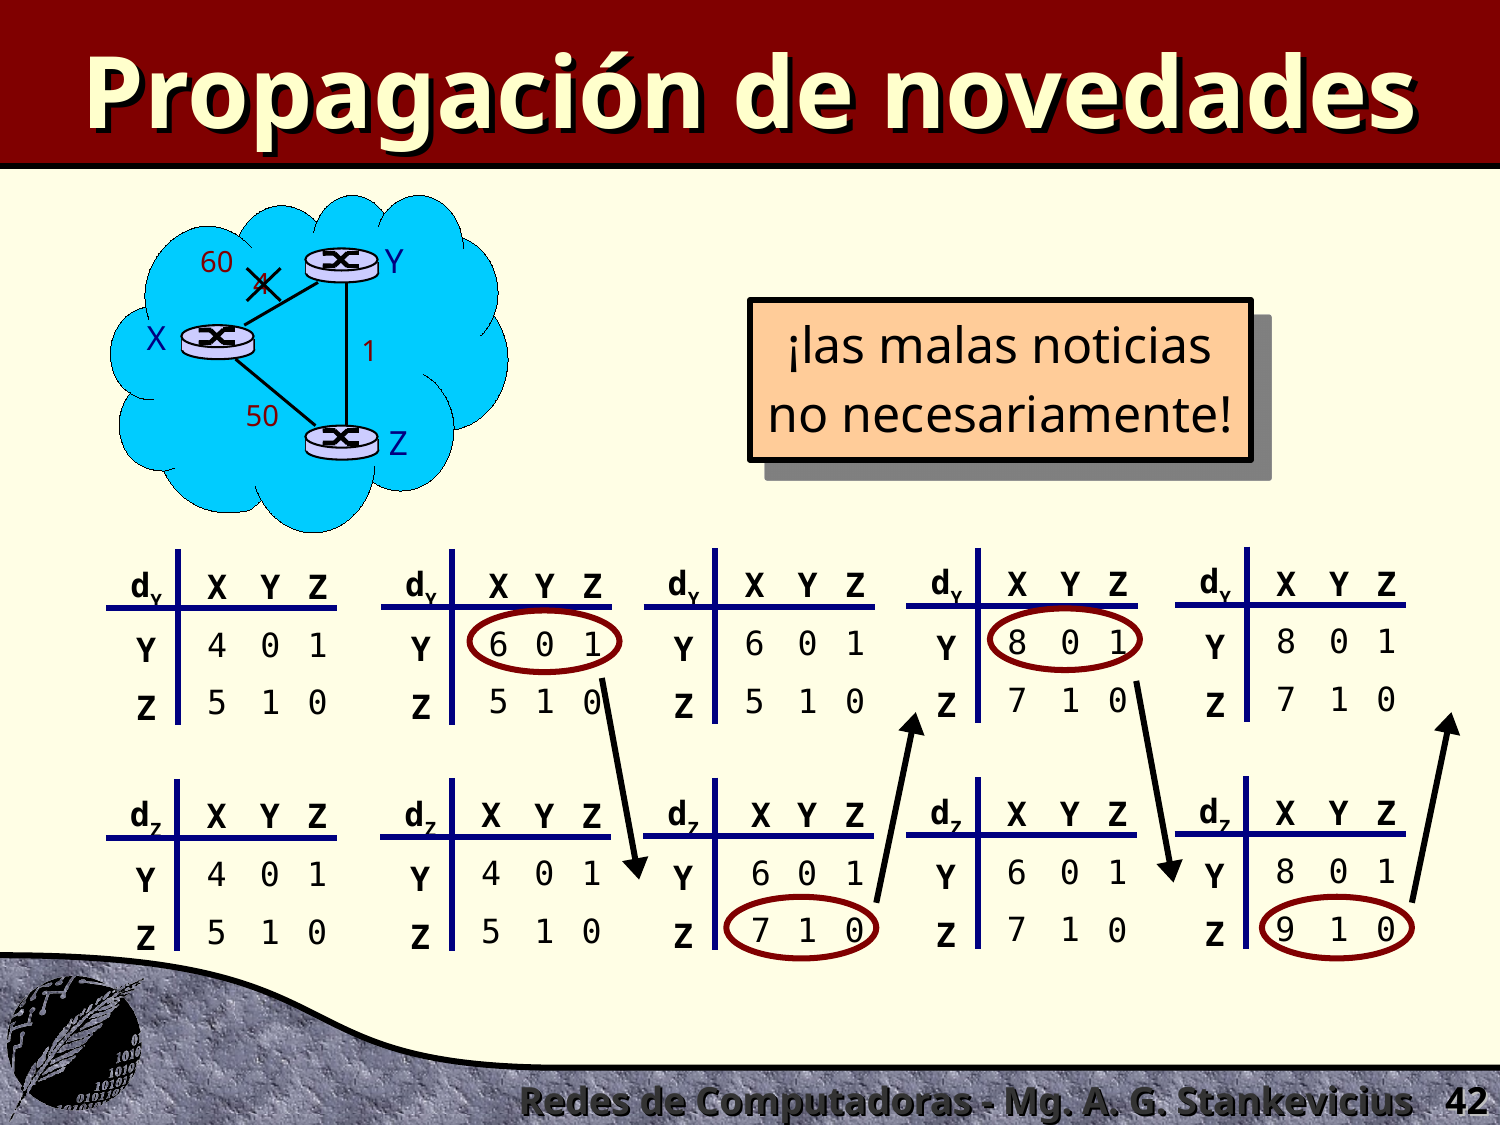

# Propagación de novedades
Y
60
4
¡las malas noticias
no necesariamente!
X
1
50
Z
dY
Y
Z
X
8
7
Y
0
1
Z
1
0
dZ
Y
Z
X
8
9
Y
0
1
Z
1
0
dY
Y
Z
X
8
7
Y
0
1
Z
1
0
dZ
Y
Z
X
6
7
Y
0
1
Z
1
0
dY
Y
Z
X
6
5
Y
0
1
Z
1
0
dZ
Y
Z
X
6
7
Y
0
1
Z
1
0
dY
Y
Z
X
6
5
Y
0
1
Z
1
0
dZ
Y
Z
X
4
5
Y
0
1
Z
1
0
dY
Y
Z
X
4
5
Y
0
1
Z
1
0
dZ
Y
Z
X
4
5
Y
0
1
Z
1
0
42